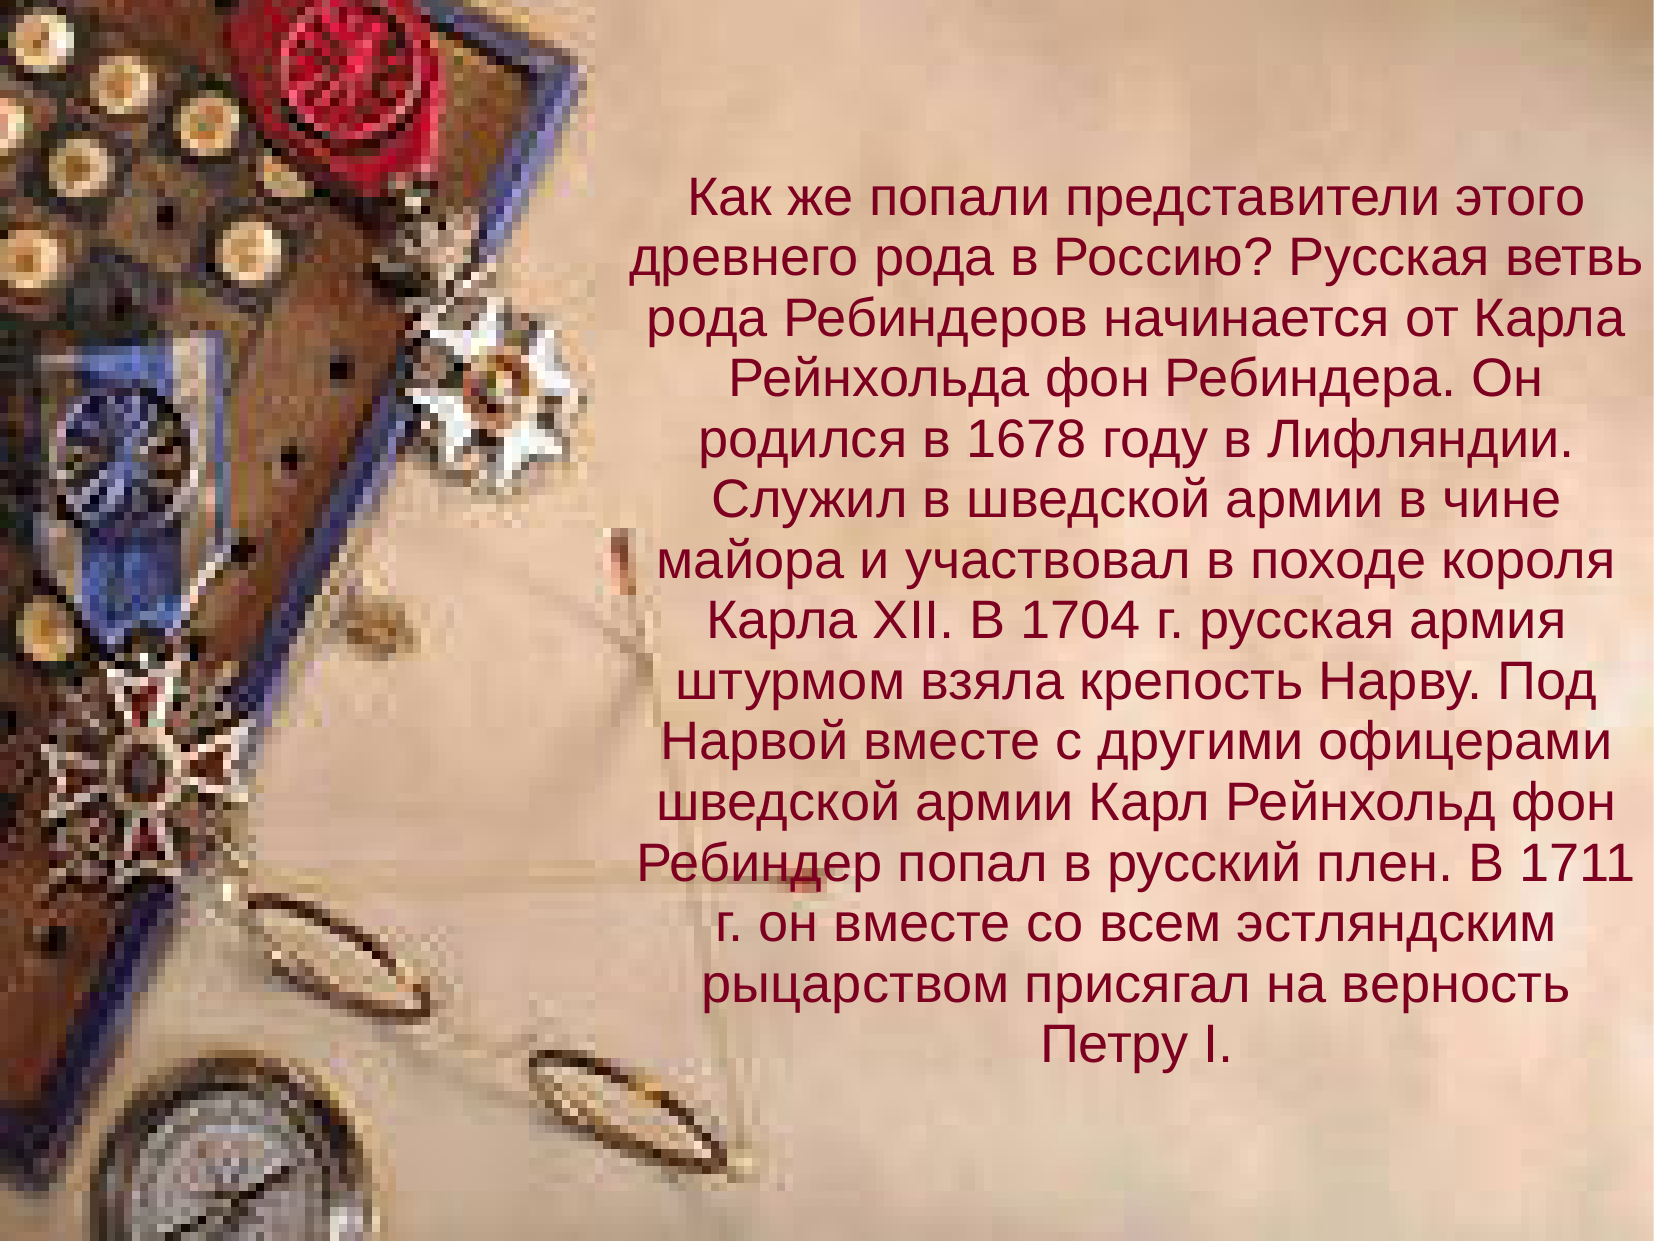

# Как же попали представители этого древнего рода в Россию? Русская ветвь рода Ребиндеров начинается от Карла Рейнхольда фон Ребиндера. Он родился в 1678 году в Лифляндии. Служил в шведской армии в чине майора и участвовал в походе короля Карла XII. В 1704 г. русская армия штурмом взяла крепость Нарву. Под Нарвой вместе с другими офицерами шведской армии Карл Рейнхольд фон Ребиндер попал в русский плен. В 1711 г. он вместе со всем эстляндским рыцарством присягал на верность Петру I.